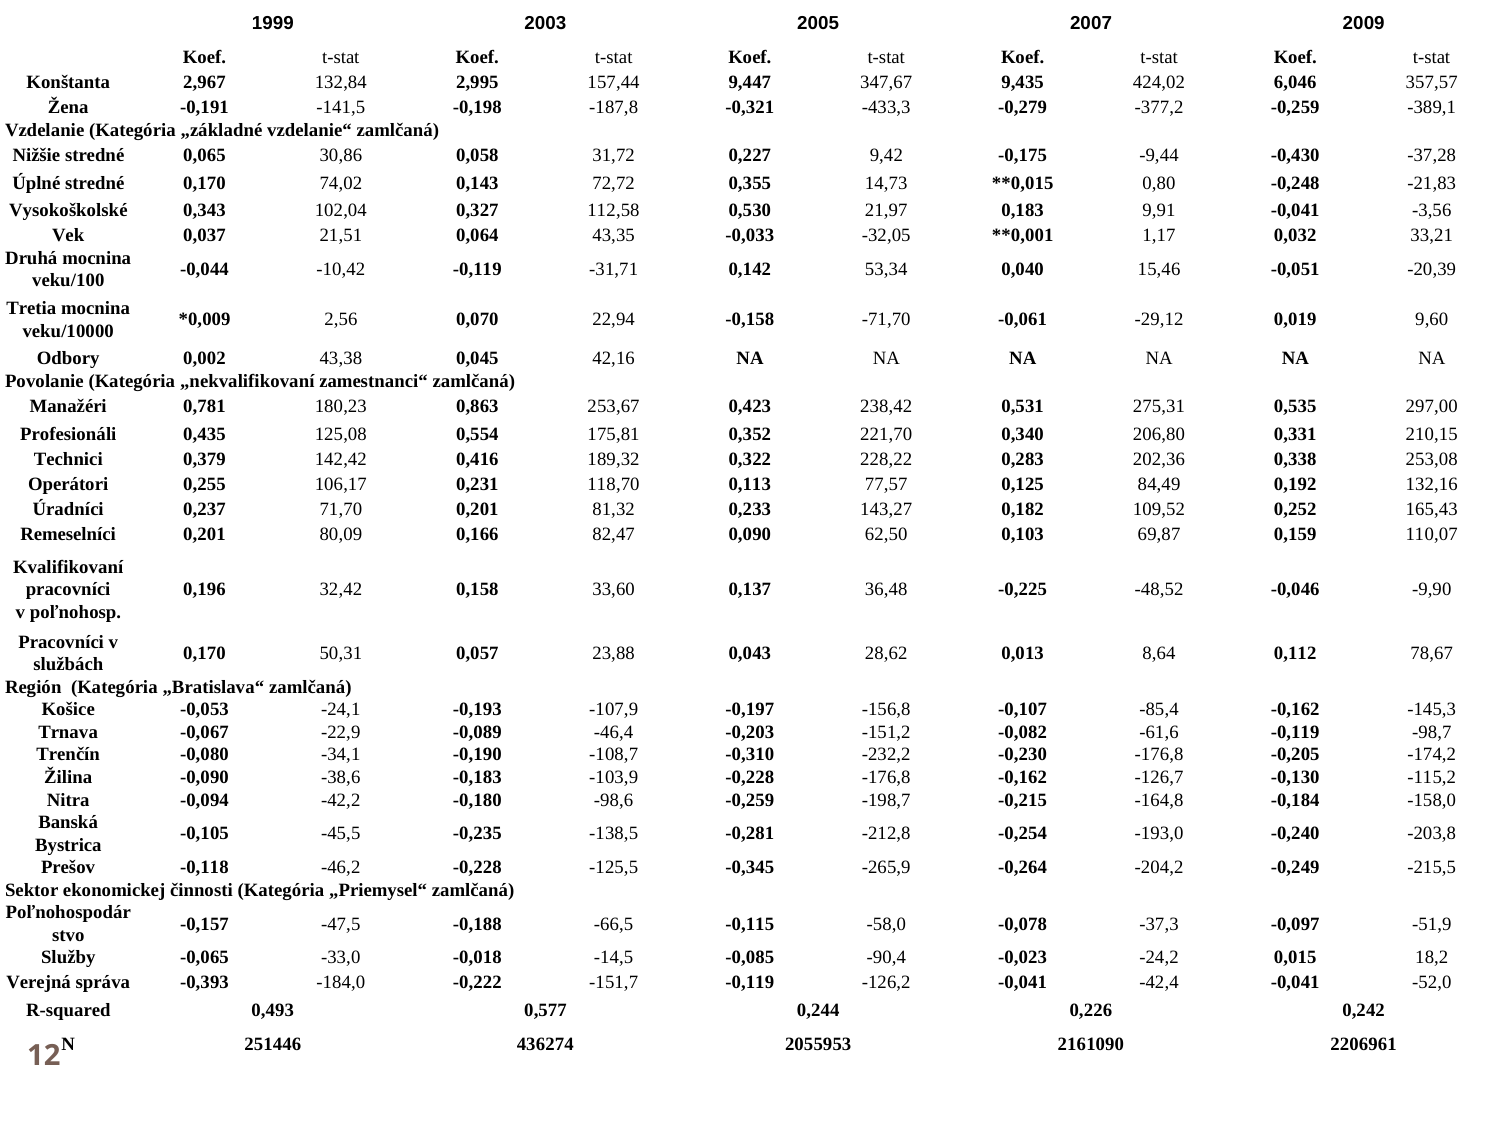

| | 1999 | | 2003 | | 2005 | | 2007 | | 2009 | |
| --- | --- | --- | --- | --- | --- | --- | --- | --- | --- | --- |
| | Koef. | t-stat | Koef. | t-stat | Koef. | t-stat | Koef. | t-stat | Koef. | t-stat |
| Konštanta | 2,967 | 132,84 | 2,995 | 157,44 | 9,447 | 347,67 | 9,435 | 424,02 | 6,046 | 357,57 |
| Žena | -0,191 | -141,5 | -0,198 | -187,8 | -0,321 | -433,3 | -0,279 | -377,2 | -0,259 | -389,1 |
| Vzdelanie (Kategória „základné vzdelanie“ zamlčaná) | | | | | | | | | | |
| Nižšie stredné | 0,065 | 30,86 | 0,058 | 31,72 | 0,227 | 9,42 | -0,175 | -9,44 | -0,430 | -37,28 |
| Úplné stredné | 0,170 | 74,02 | 0,143 | 72,72 | 0,355 | 14,73 | \*\*0,015 | 0,80 | -0,248 | -21,83 |
| Vysokoškolské | 0,343 | 102,04 | 0,327 | 112,58 | 0,530 | 21,97 | 0,183 | 9,91 | -0,041 | -3,56 |
| Vek | 0,037 | 21,51 | 0,064 | 43,35 | -0,033 | -32,05 | \*\*0,001 | 1,17 | 0,032 | 33,21 |
| Druhá mocnina veku/100 | -0,044 | -10,42 | -0,119 | -31,71 | 0,142 | 53,34 | 0,040 | 15,46 | -0,051 | -20,39 |
| Tretia mocnina veku/10000 | \*0,009 | 2,56 | 0,070 | 22,94 | -0,158 | -71,70 | -0,061 | -29,12 | 0,019 | 9,60 |
| Odbory | 0,002 | 43,38 | 0,045 | 42,16 | NA | NA | NA | NA | NA | NA |
| Povolanie (Kategória „nekvalifikovaní zamestnanci“ zamlčaná) | | | | | | | | | | |
| Manažéri | 0,781 | 180,23 | 0,863 | 253,67 | 0,423 | 238,42 | 0,531 | 275,31 | 0,535 | 297,00 |
| Profesionáli | 0,435 | 125,08 | 0,554 | 175,81 | 0,352 | 221,70 | 0,340 | 206,80 | 0,331 | 210,15 |
| Technici | 0,379 | 142,42 | 0,416 | 189,32 | 0,322 | 228,22 | 0,283 | 202,36 | 0,338 | 253,08 |
| Operátori | 0,255 | 106,17 | 0,231 | 118,70 | 0,113 | 77,57 | 0,125 | 84,49 | 0,192 | 132,16 |
| Úradníci | 0,237 | 71,70 | 0,201 | 81,32 | 0,233 | 143,27 | 0,182 | 109,52 | 0,252 | 165,43 |
| Remeselníci | 0,201 | 80,09 | 0,166 | 82,47 | 0,090 | 62,50 | 0,103 | 69,87 | 0,159 | 110,07 |
| Kvalifikovaní pracovníci v poľnohosp. | 0,196 | 32,42 | 0,158 | 33,60 | 0,137 | 36,48 | -0,225 | -48,52 | -0,046 | -9,90 |
| Pracovníci v službách | 0,170 | 50,31 | 0,057 | 23,88 | 0,043 | 28,62 | 0,013 | 8,64 | 0,112 | 78,67 |
| Región (Kategória „Bratislava“ zamlčaná) | | | | | | | | | | |
| Košice | -0,053 | -24,1 | -0,193 | -107,9 | -0,197 | -156,8 | -0,107 | -85,4 | -0,162 | -145,3 |
| Trnava | -0,067 | -22,9 | -0,089 | -46,4 | -0,203 | -151,2 | -0,082 | -61,6 | -0,119 | -98,7 |
| Trenčín | -0,080 | -34,1 | -0,190 | -108,7 | -0,310 | -232,2 | -0,230 | -176,8 | -0,205 | -174,2 |
| Žilina | -0,090 | -38,6 | -0,183 | -103,9 | -0,228 | -176,8 | -0,162 | -126,7 | -0,130 | -115,2 |
| Nitra | -0,094 | -42,2 | -0,180 | -98,6 | -0,259 | -198,7 | -0,215 | -164,8 | -0,184 | -158,0 |
| Banská Bystrica | -0,105 | -45,5 | -0,235 | -138,5 | -0,281 | -212,8 | -0,254 | -193,0 | -0,240 | -203,8 |
| Prešov | -0,118 | -46,2 | -0,228 | -125,5 | -0,345 | -265,9 | -0,264 | -204,2 | -0,249 | -215,5 |
| Sektor ekonomickej činnosti (Kategória „Priemysel“ zamlčaná) | | | | | | | | | | |
| Poľnohospodárstvo | -0,157 | -47,5 | -0,188 | -66,5 | -0,115 | -58,0 | -0,078 | -37,3 | -0,097 | -51,9 |
| Služby | -0,065 | -33,0 | -0,018 | -14,5 | -0,085 | -90,4 | -0,023 | -24,2 | 0,015 | 18,2 |
| Verejná správa | -0,393 | -184,0 | -0,222 | -151,7 | -0,119 | -126,2 | -0,041 | -42,4 | -0,041 | -52,0 |
| R-squared | 0,493 | | 0,577 | | 0,244 | | 0,226 | | 0,242 | |
| N | 251446 | | 436274 | | 2055953 | | 2161090 | | 2206961 | |